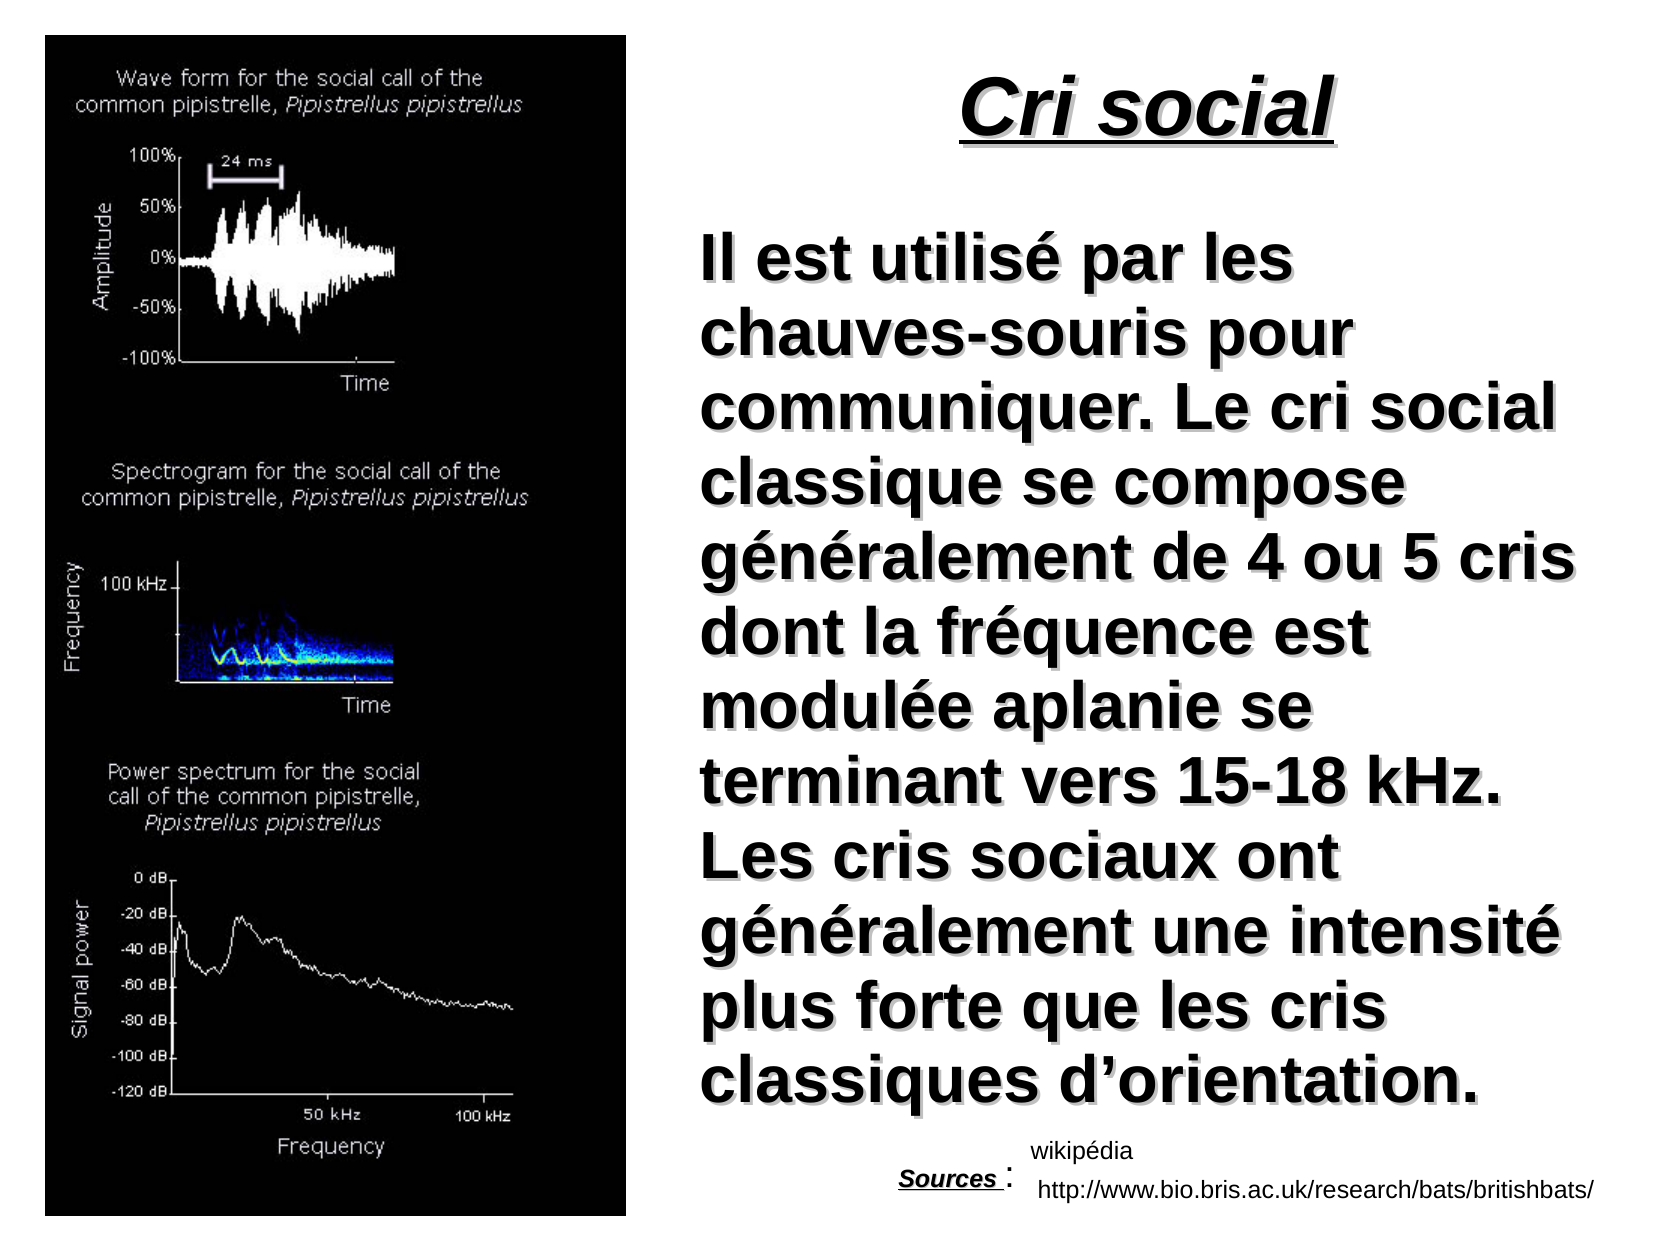

# Cri social
Il est utilisé par les chauves-souris pour communiquer. Le cri social classique se compose généralement de 4 ou 5 cris dont la fréquence est modulée aplanie se terminant vers 15-18 kHz. Les cris sociaux ont généralement une intensité plus forte que les cris classiques d’orientation.
wikipédia
 http://www.bio.bris.ac.uk/research/bats/britishbats/
Sources :